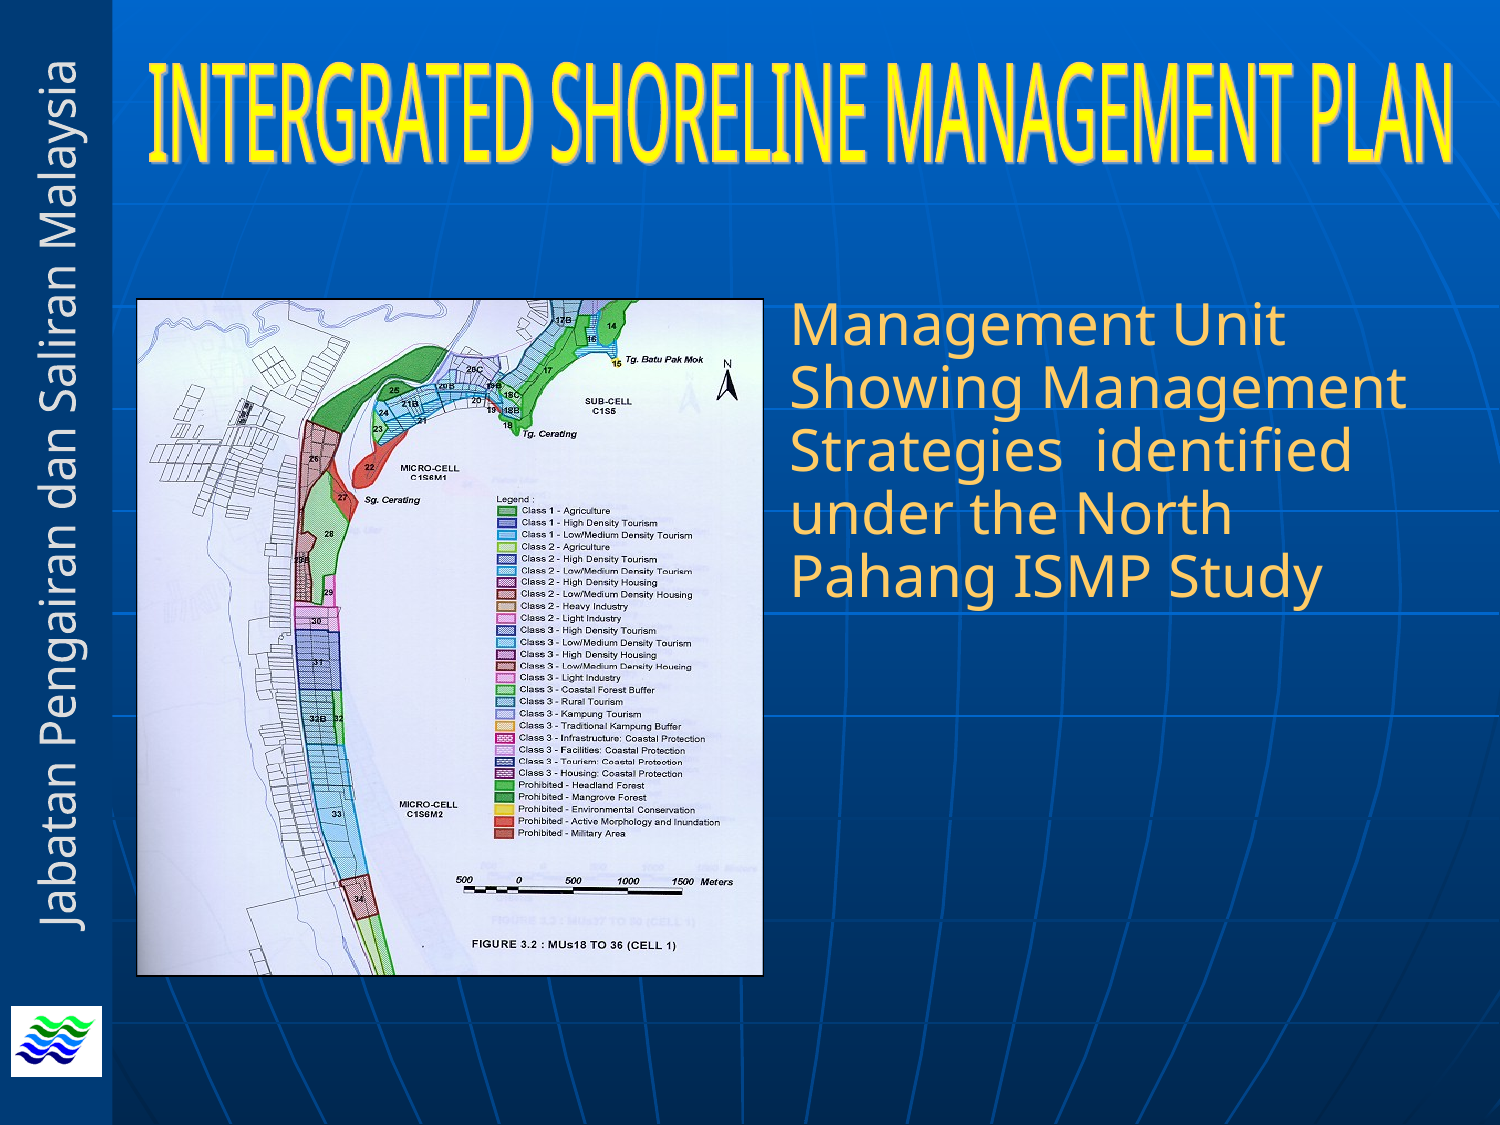

INTERGRATED SHORELINE MANAGEMENT PLAN
Management Unit Showing Management Strategies identified under the North
Pahang ISMP Study
Jabatan Pengairan dan Saliran Malaysia